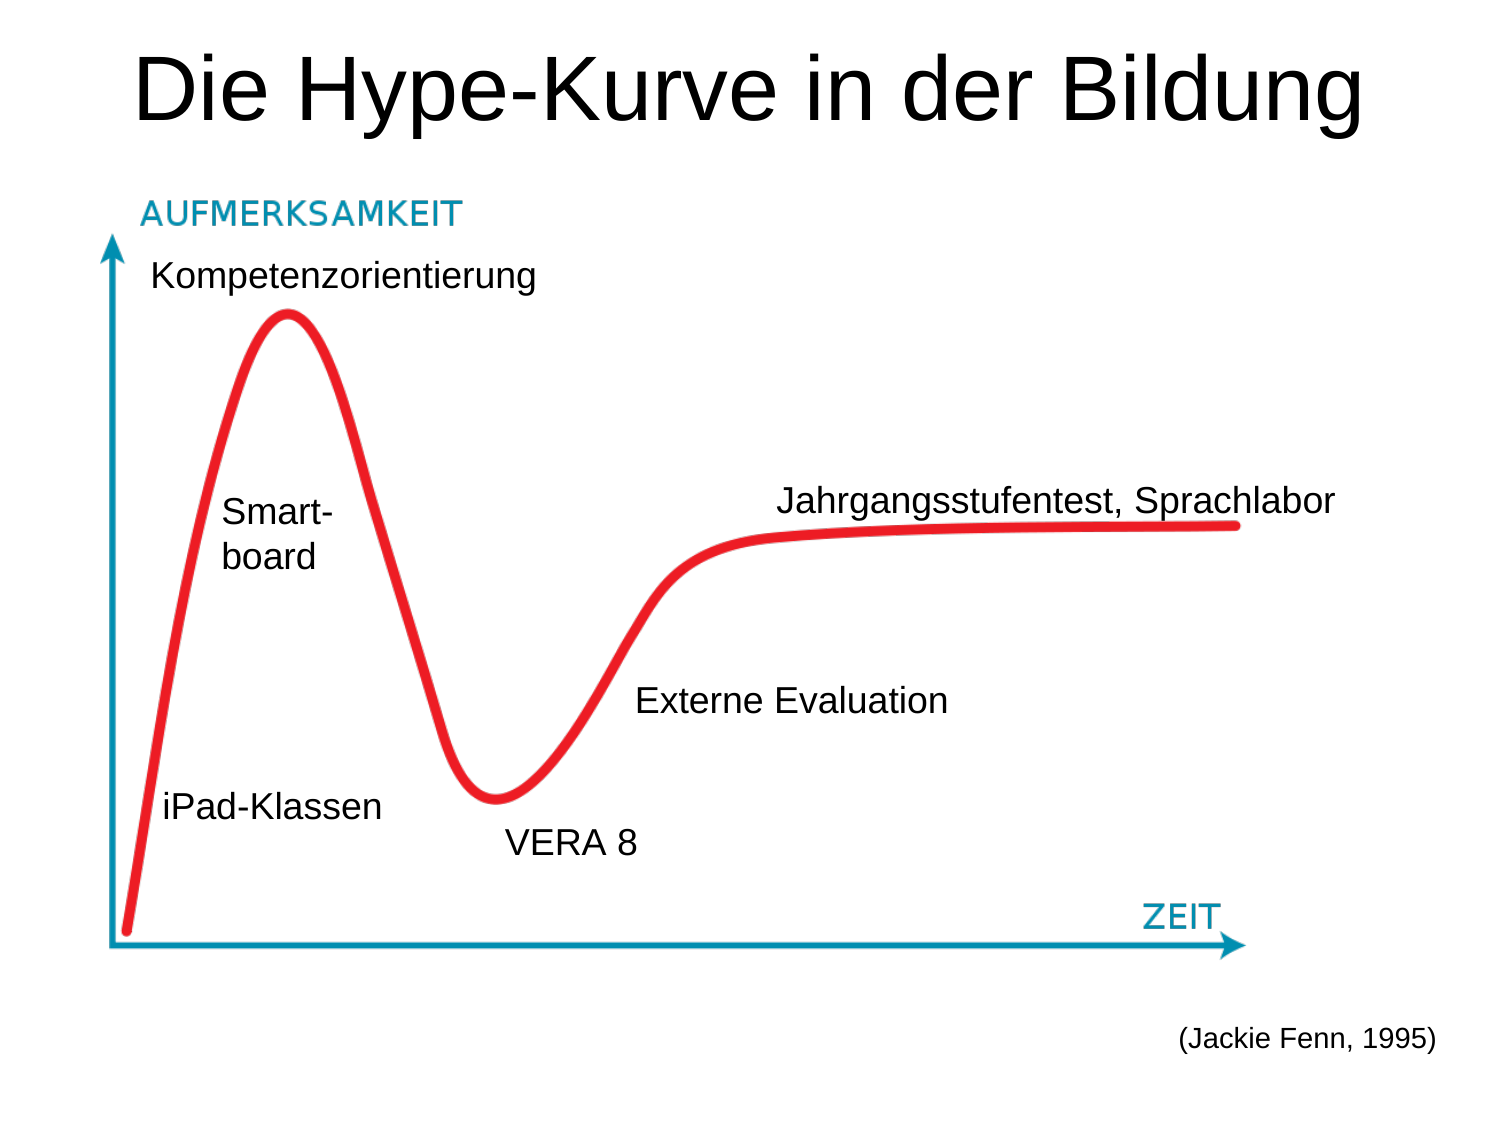

# Die Hype-Kurve in der Bildung
Kompetenzorientierung
Jahrgangsstufentest, Sprachlabor
Smart-
board
Externe Evaluation
iPad-Klassen
VERA 8
(Jackie Fenn, 1995)